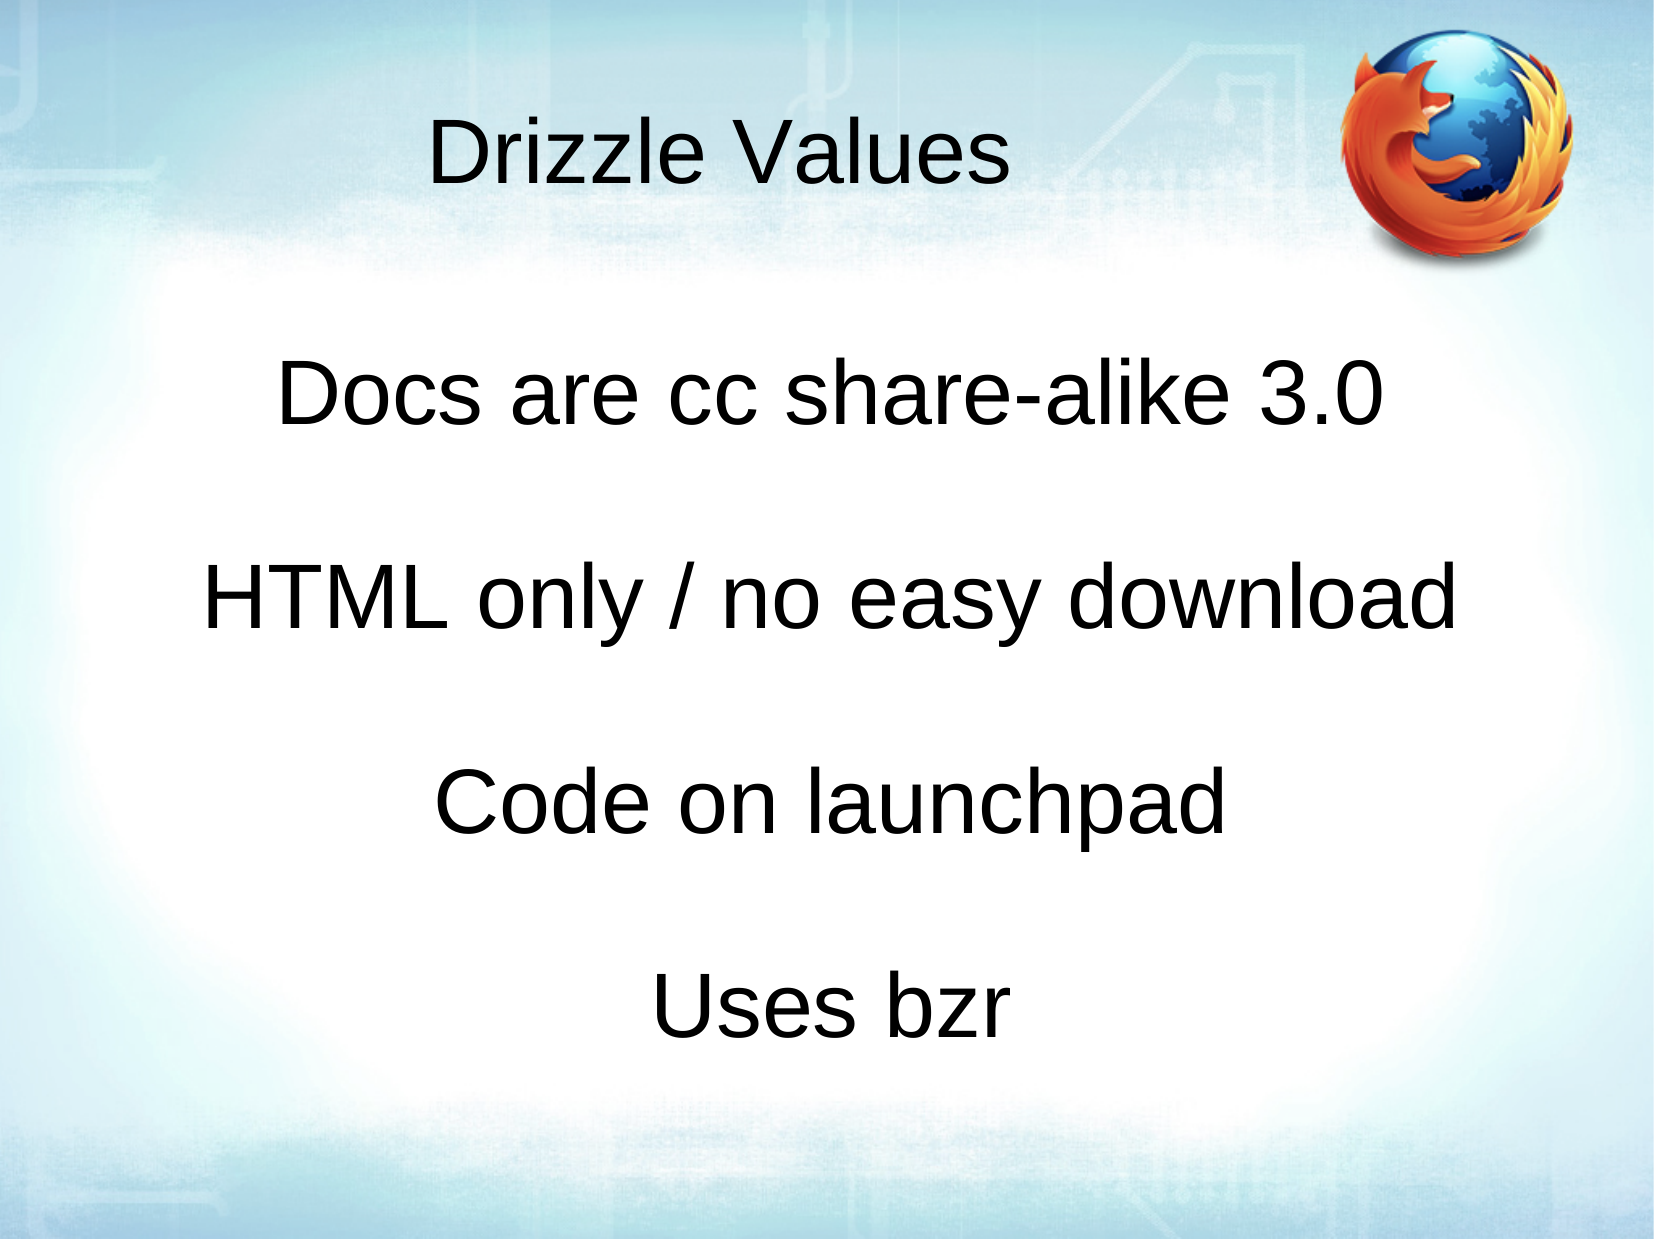

# Drizzle Values
Docs are cc share-alike 3.0
HTML only / no easy download
Code on launchpad
Uses bzr